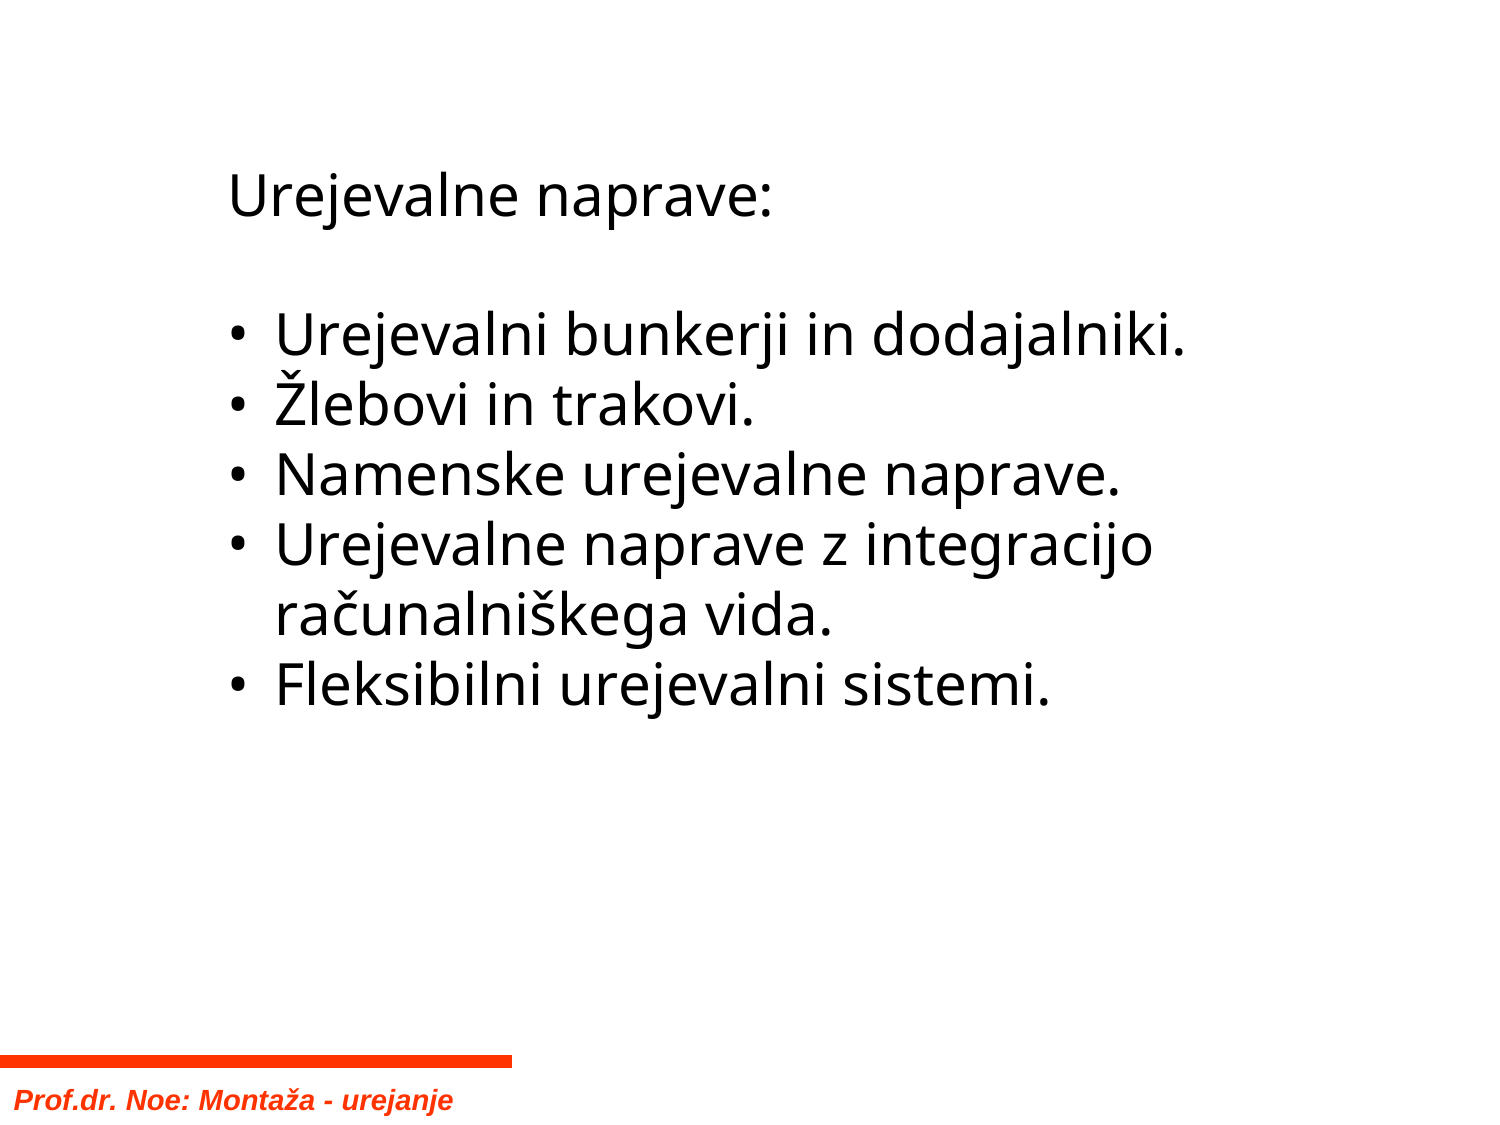

Urejevalne naprave:
Urejevalni bunkerji in dodajalniki.
Žlebovi in trakovi.
Namenske urejevalne naprave.
Urejevalne naprave z integracijo računalniškega vida.
Fleksibilni urejevalni sistemi.
Prof.dr. Noe: Montaža - urejanje